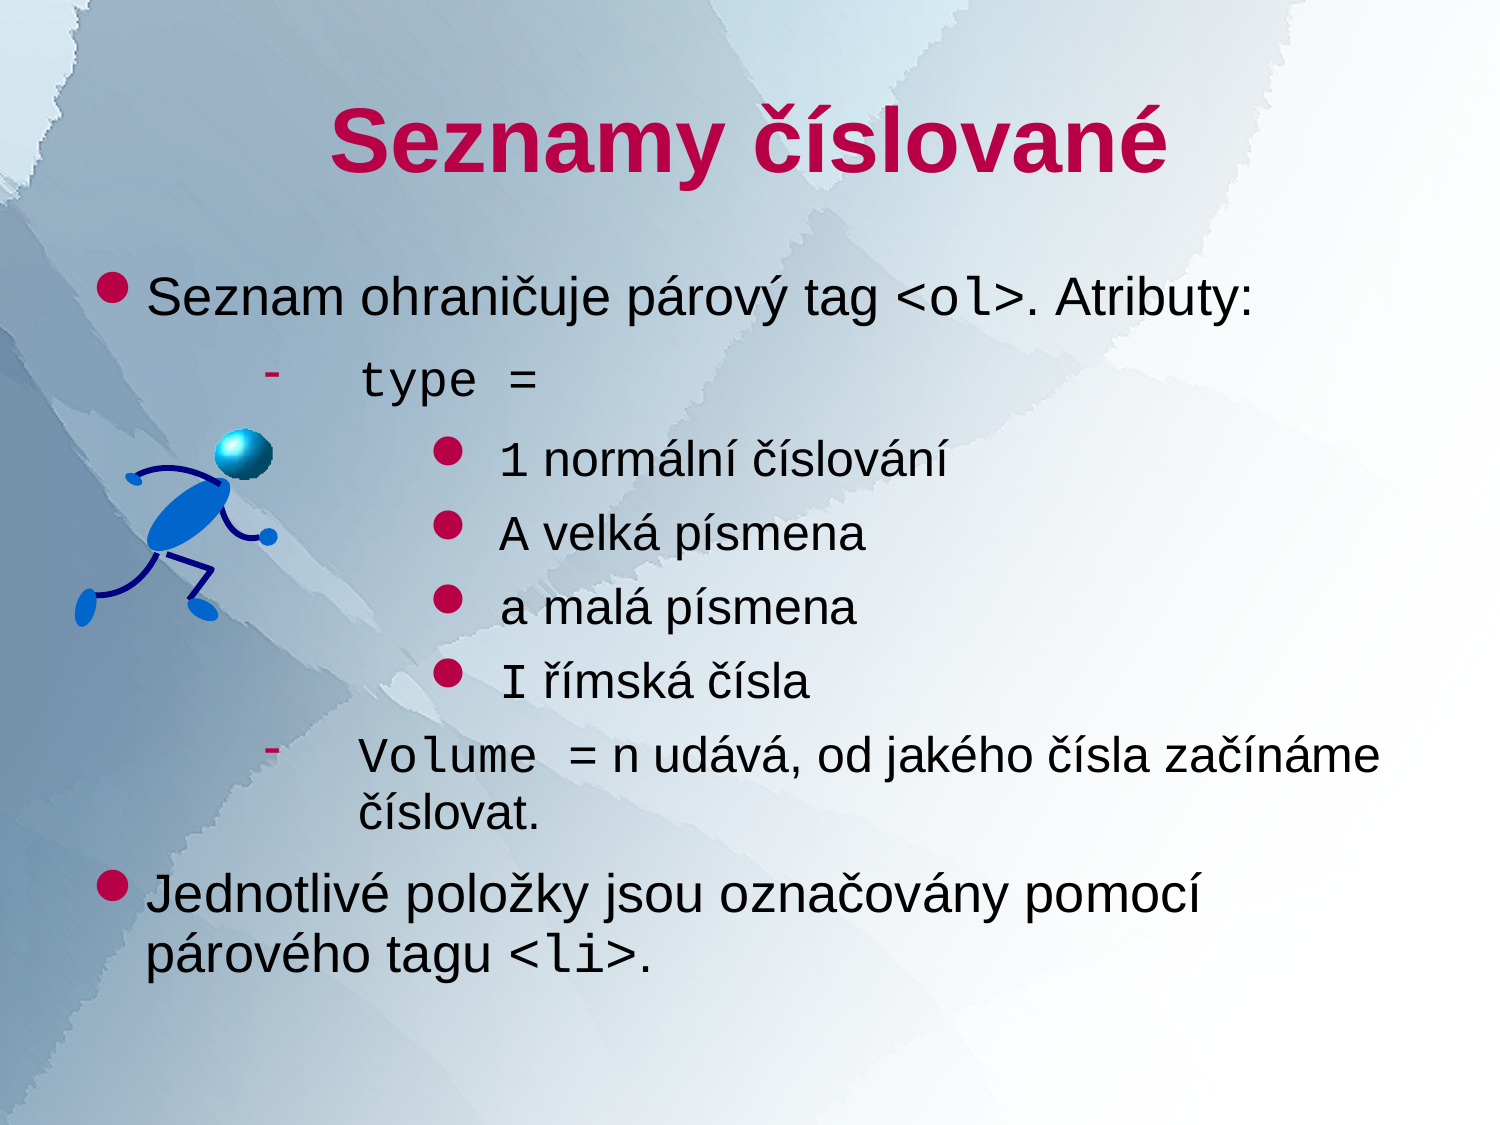

Seznamy číslované
Seznam ohraničuje párový tag <ol>. Atributy:
type =
1 normální číslování
A velká písmena
a malá písmena
I římská čísla
Volume = n udává, od jakého čísla začínáme číslovat.
Jednotlivé položky jsou označovány pomocí párového tagu <li>.